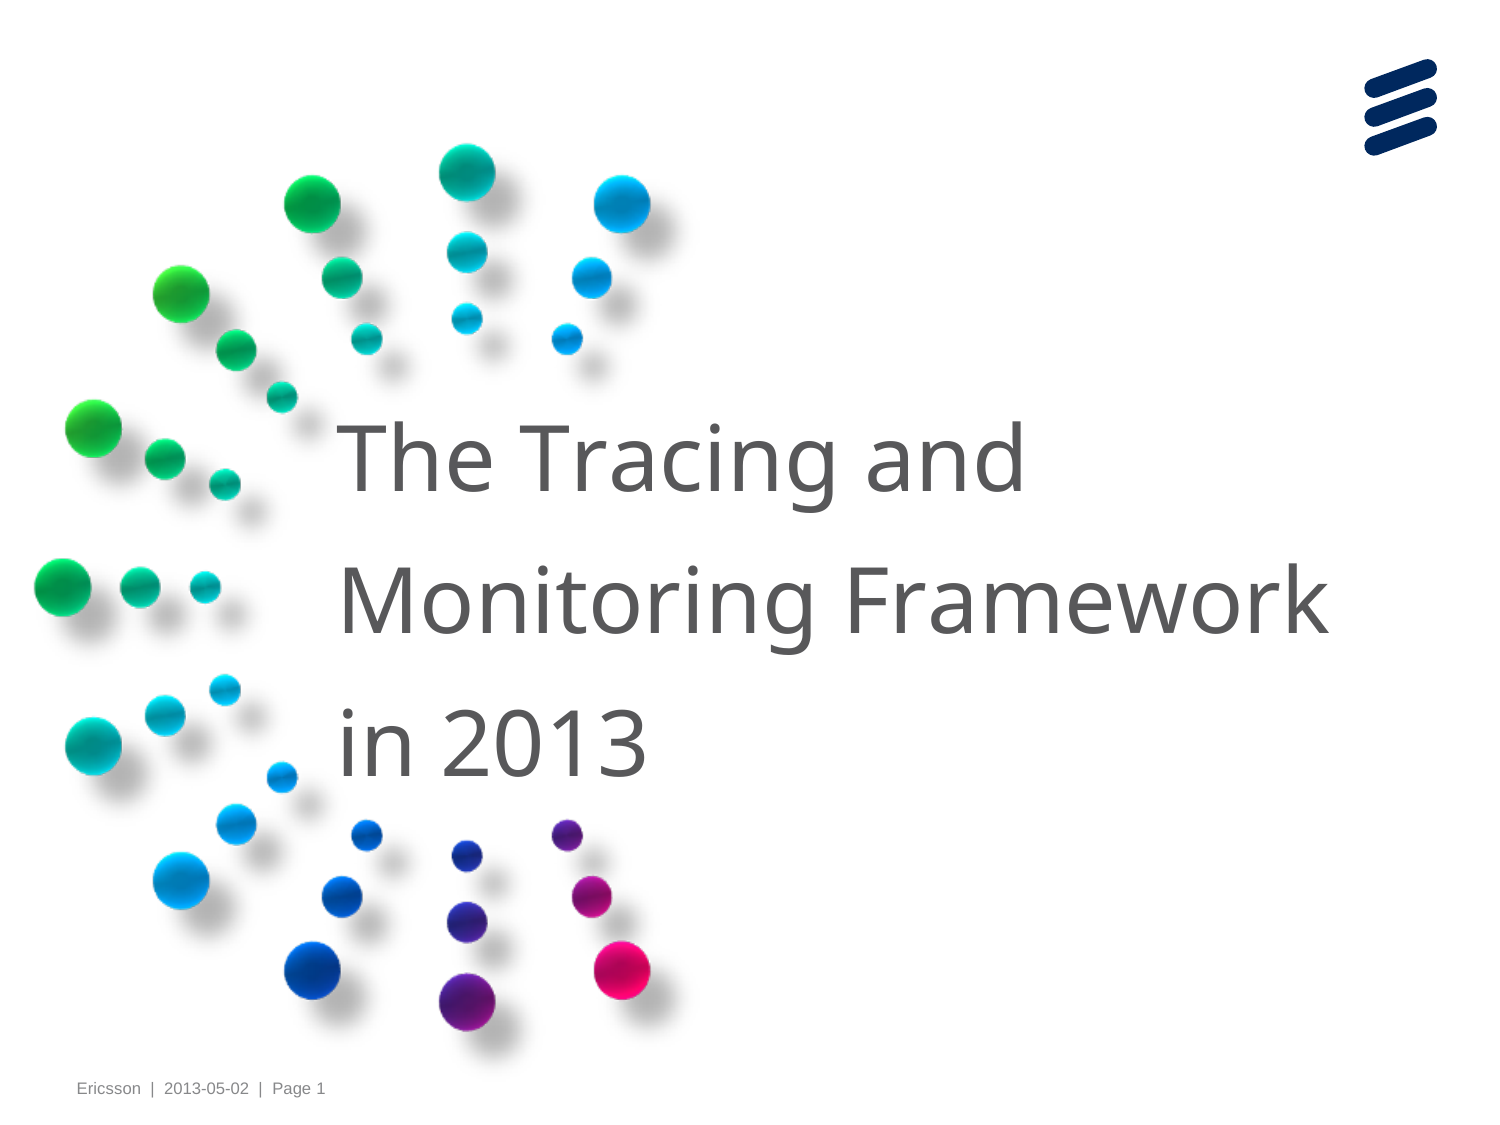

# The Tracing and Monitoring Framework in 2013